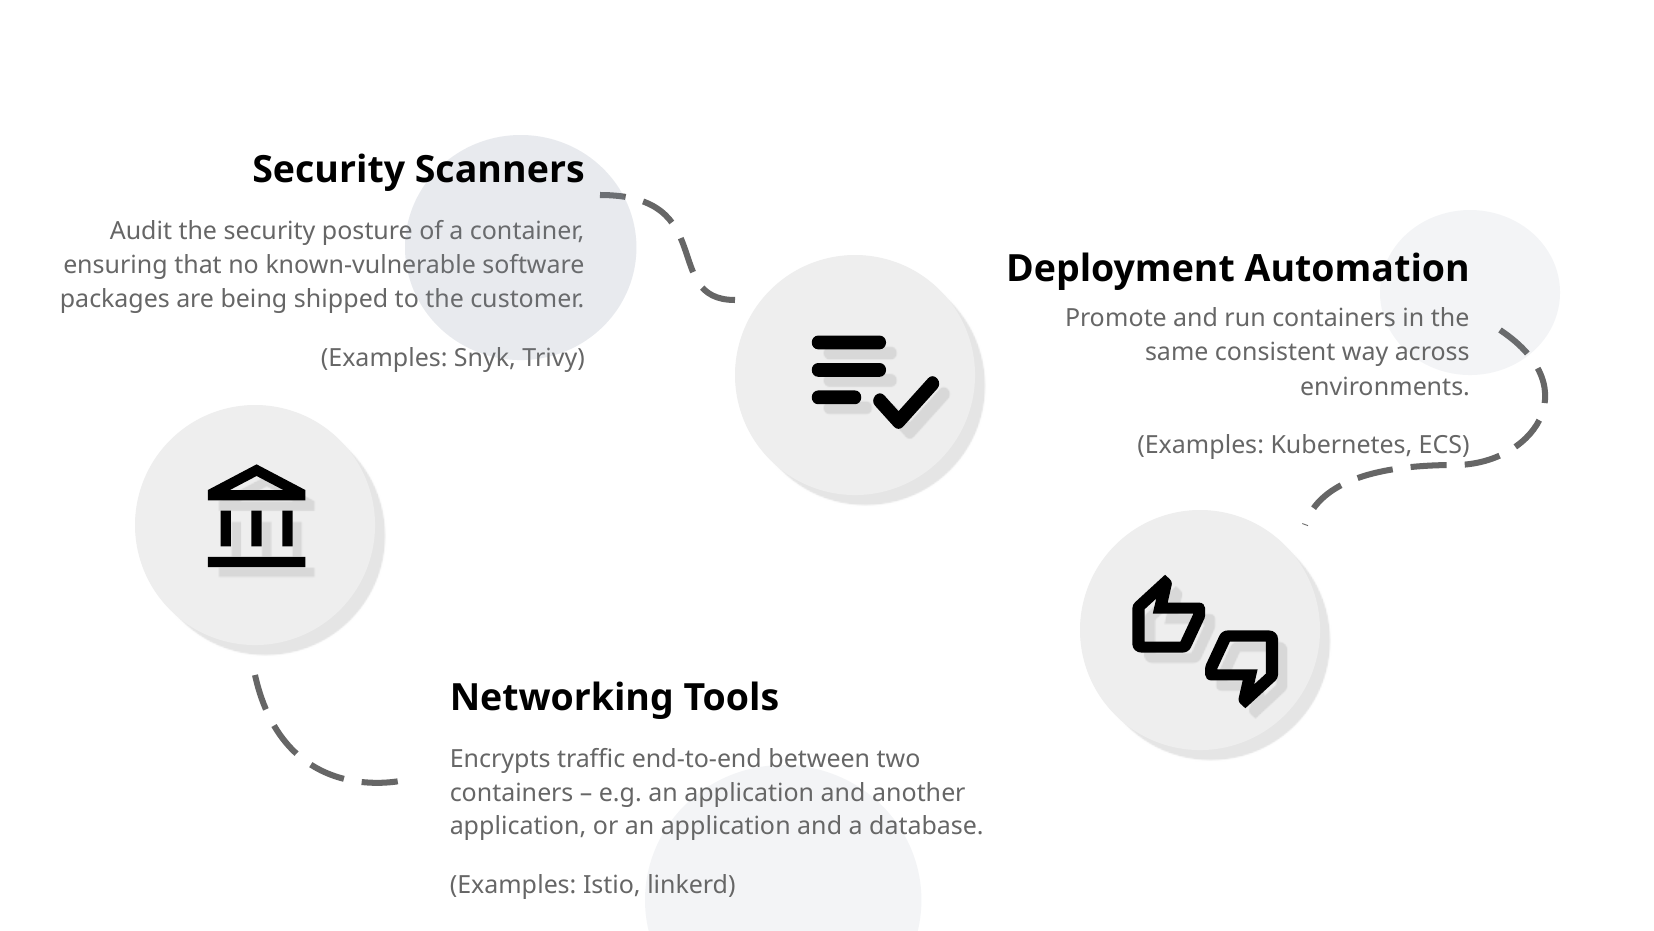

Security Scanners
Audit the security posture of a container, ensuring that no known-vulnerable software packages are being shipped to the customer.
(Examples: Snyk, Trivy)
Deployment Automation
Promote and run containers in the same consistent way across environments.
(Examples: Kubernetes, ECS)
Networking Tools
Encrypts traffic end-to-end between two containers – e.g. an application and another application, or an application and a database.
(Examples: Istio, linkerd)